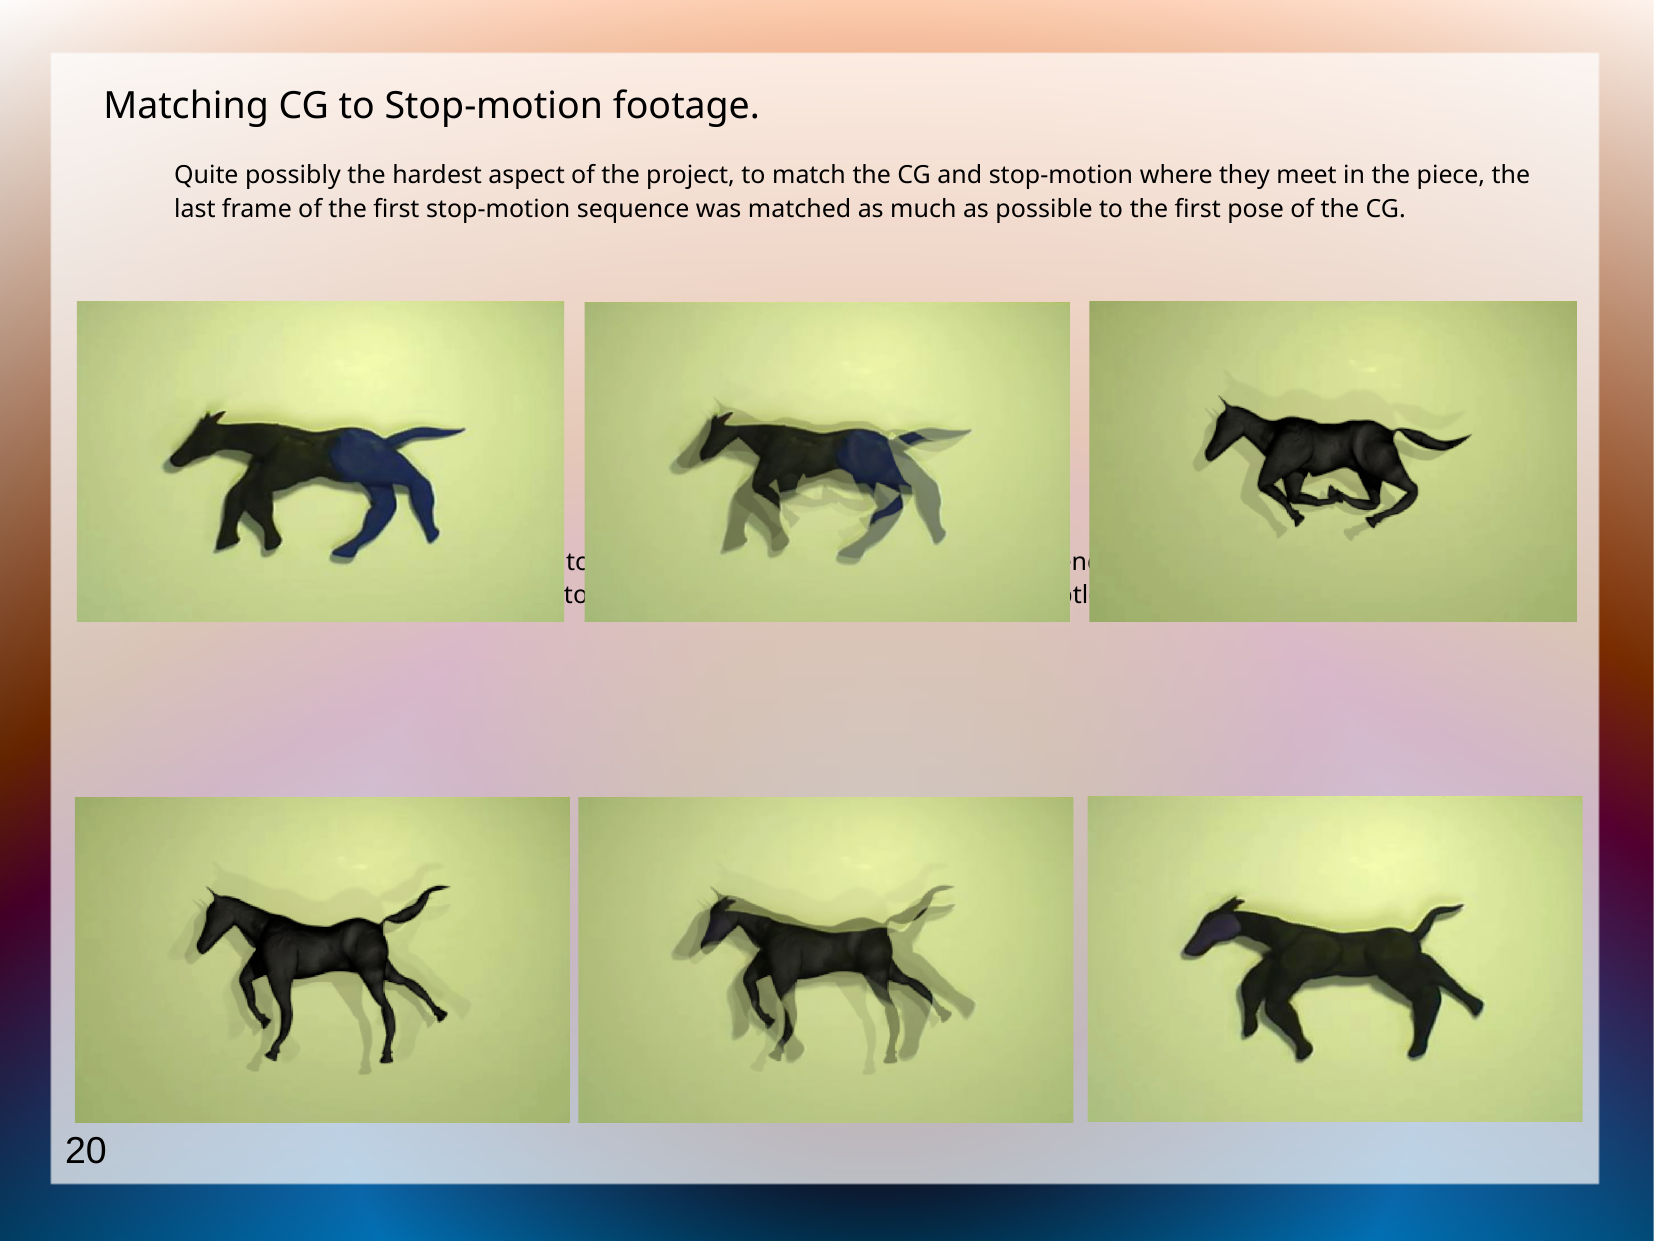

Matching CG to Stop-motion footage.
Quite possibly the hardest aspect of the project, to match the CG and stop-motion where they meet in the piece, the last frame of the first stop-motion sequence was matched as much as possible to the first pose of the CG.
Similarly the last CG pose was matched to the first Stop-motion pose of the ending sequence. These frames were overlapped in Nuke and blended together over three frames to create as subtle a transition as was possible.